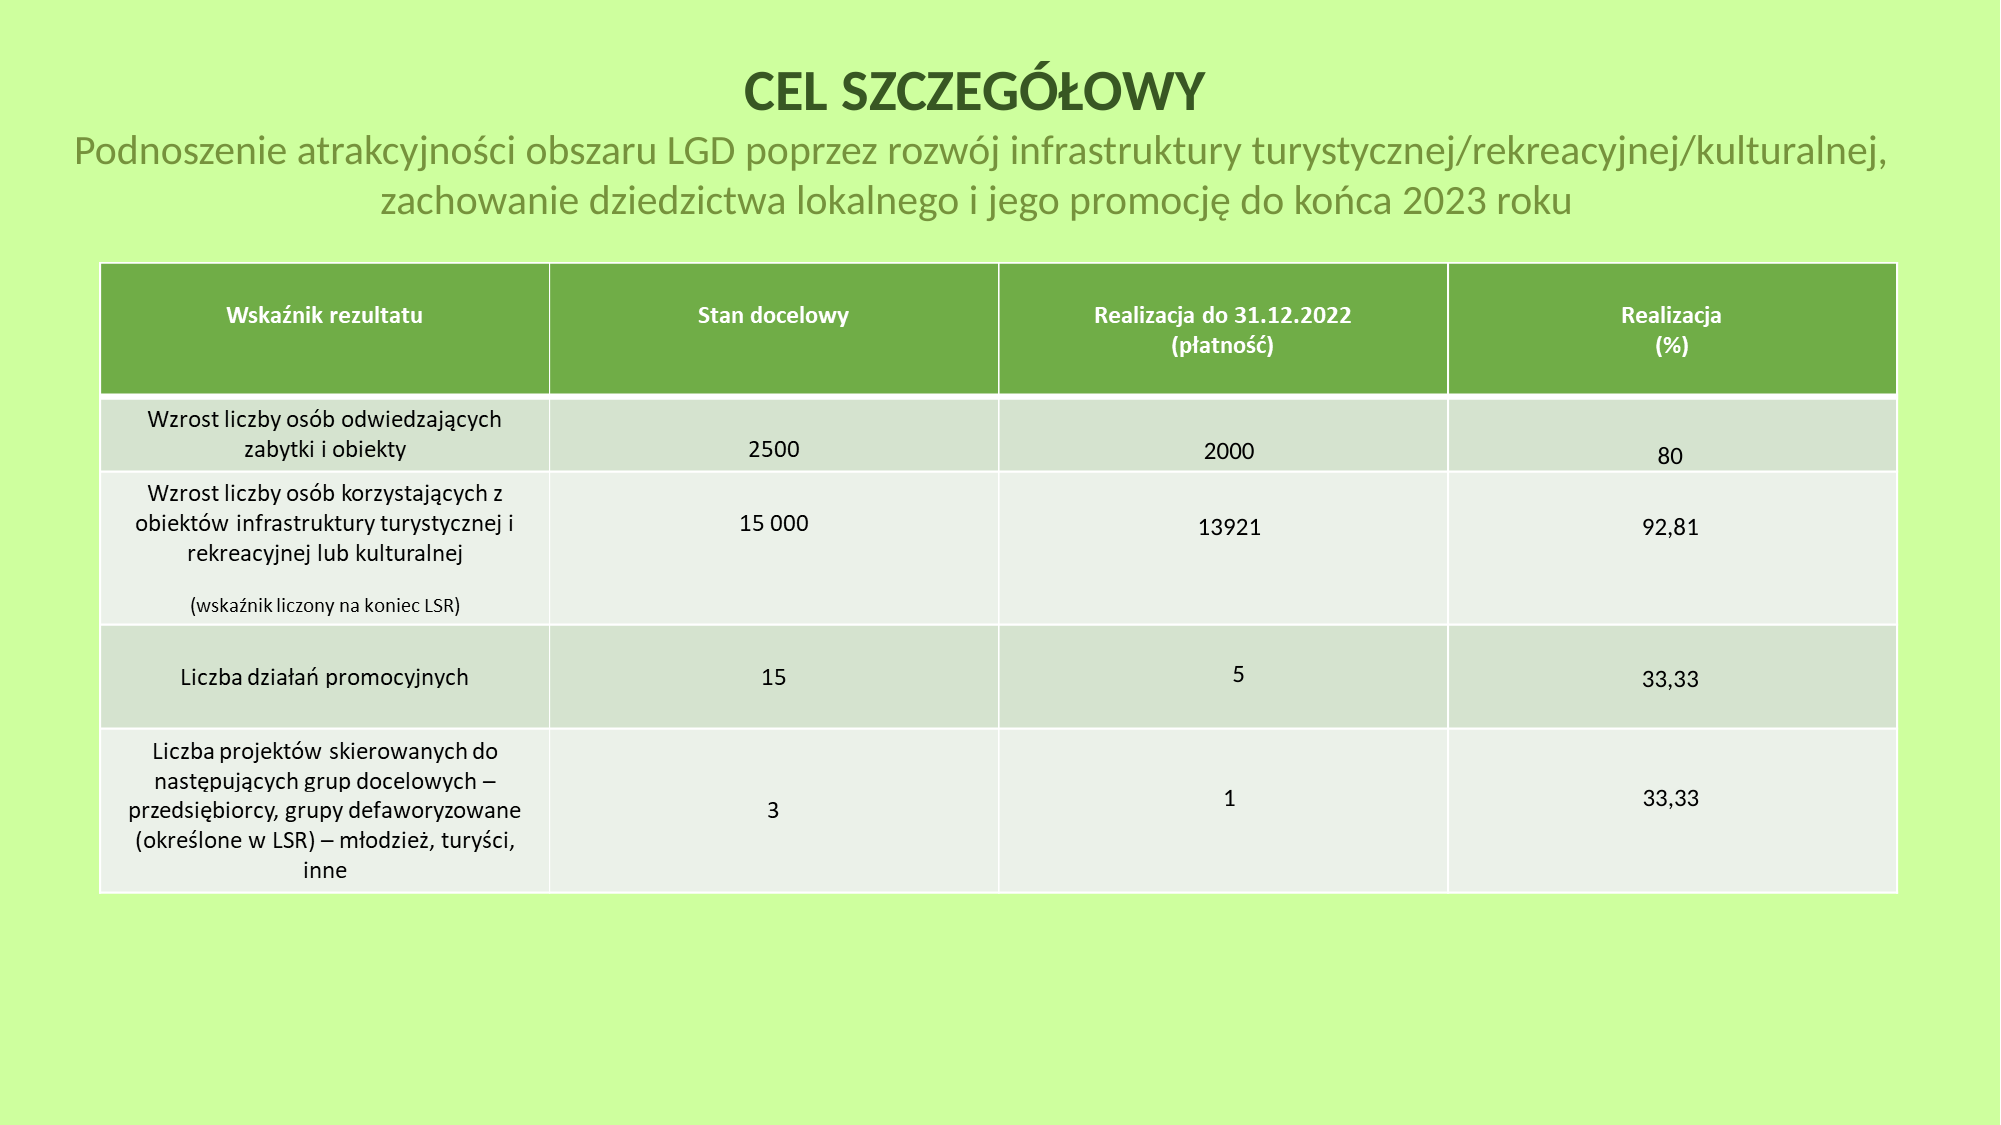

# CEL SZCZEGÓŁOWY Podnoszenie atrakcyjności obszaru LGD poprzez rozwój infrastruktury turystycznej/rekreacyjnej/kulturalnej, zachowanie dziedzictwa lokalnego i jego promocję do końca 2023 roku
2000
80
13921
92,81
5
33,33
1
33,33